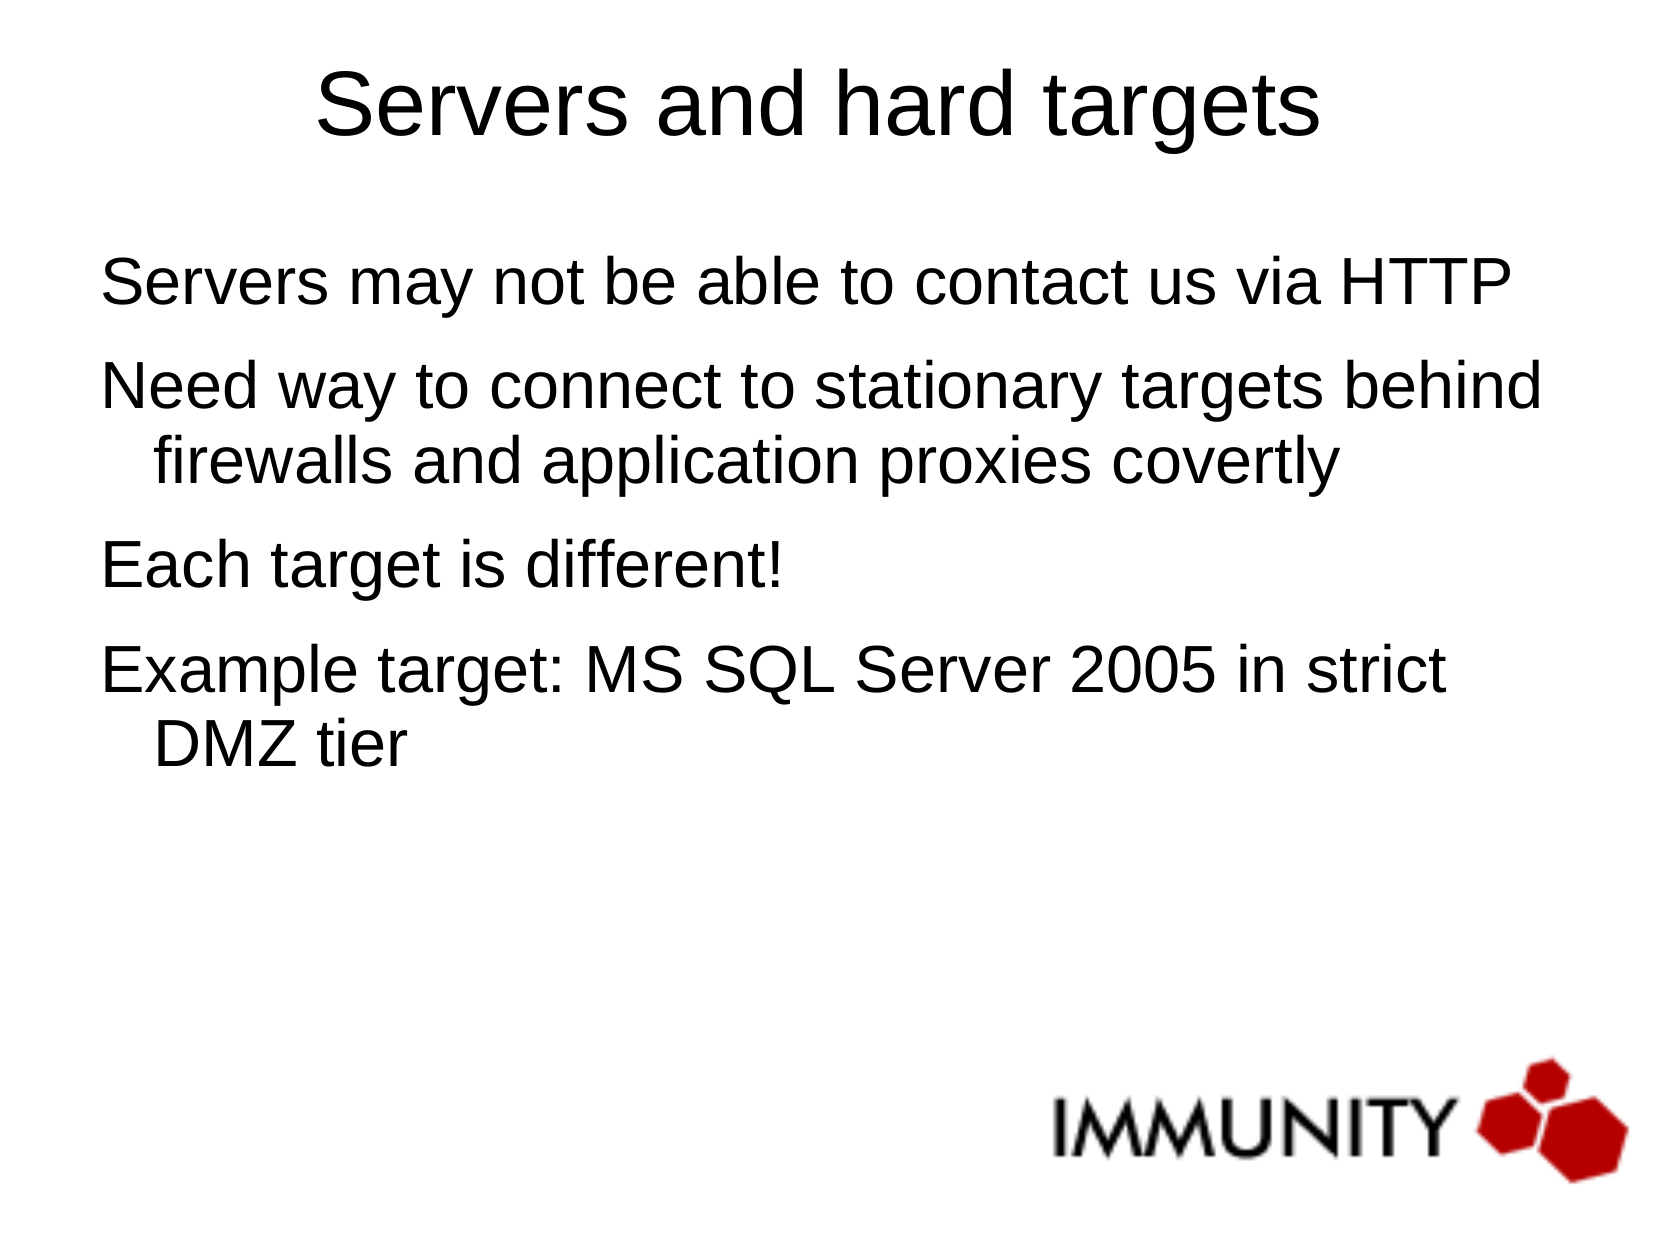

# Servers and hard targets
Servers may not be able to contact us via HTTP
Need way to connect to stationary targets behind firewalls and application proxies covertly
Each target is different!
Example target: MS SQL Server 2005 in strict DMZ tier